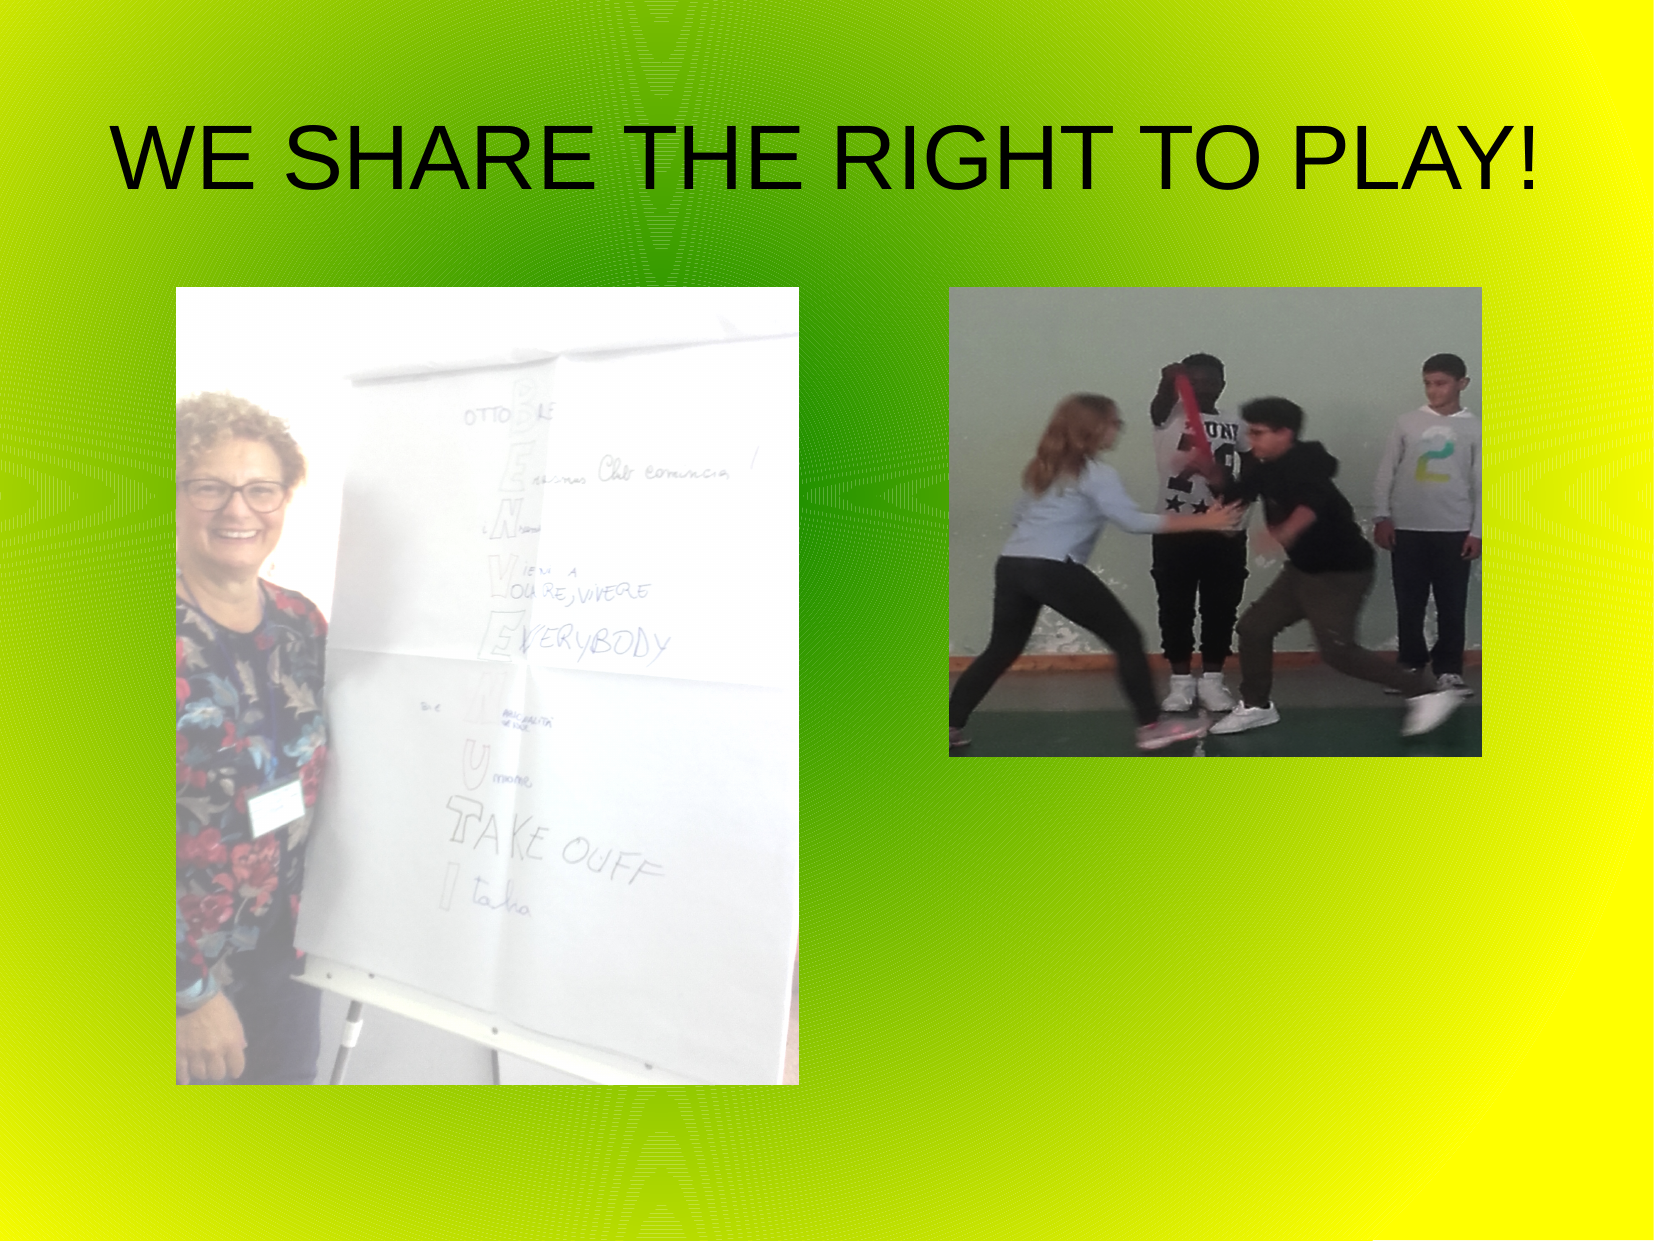

# WE SHARE THE RIGHT TO PLAY!